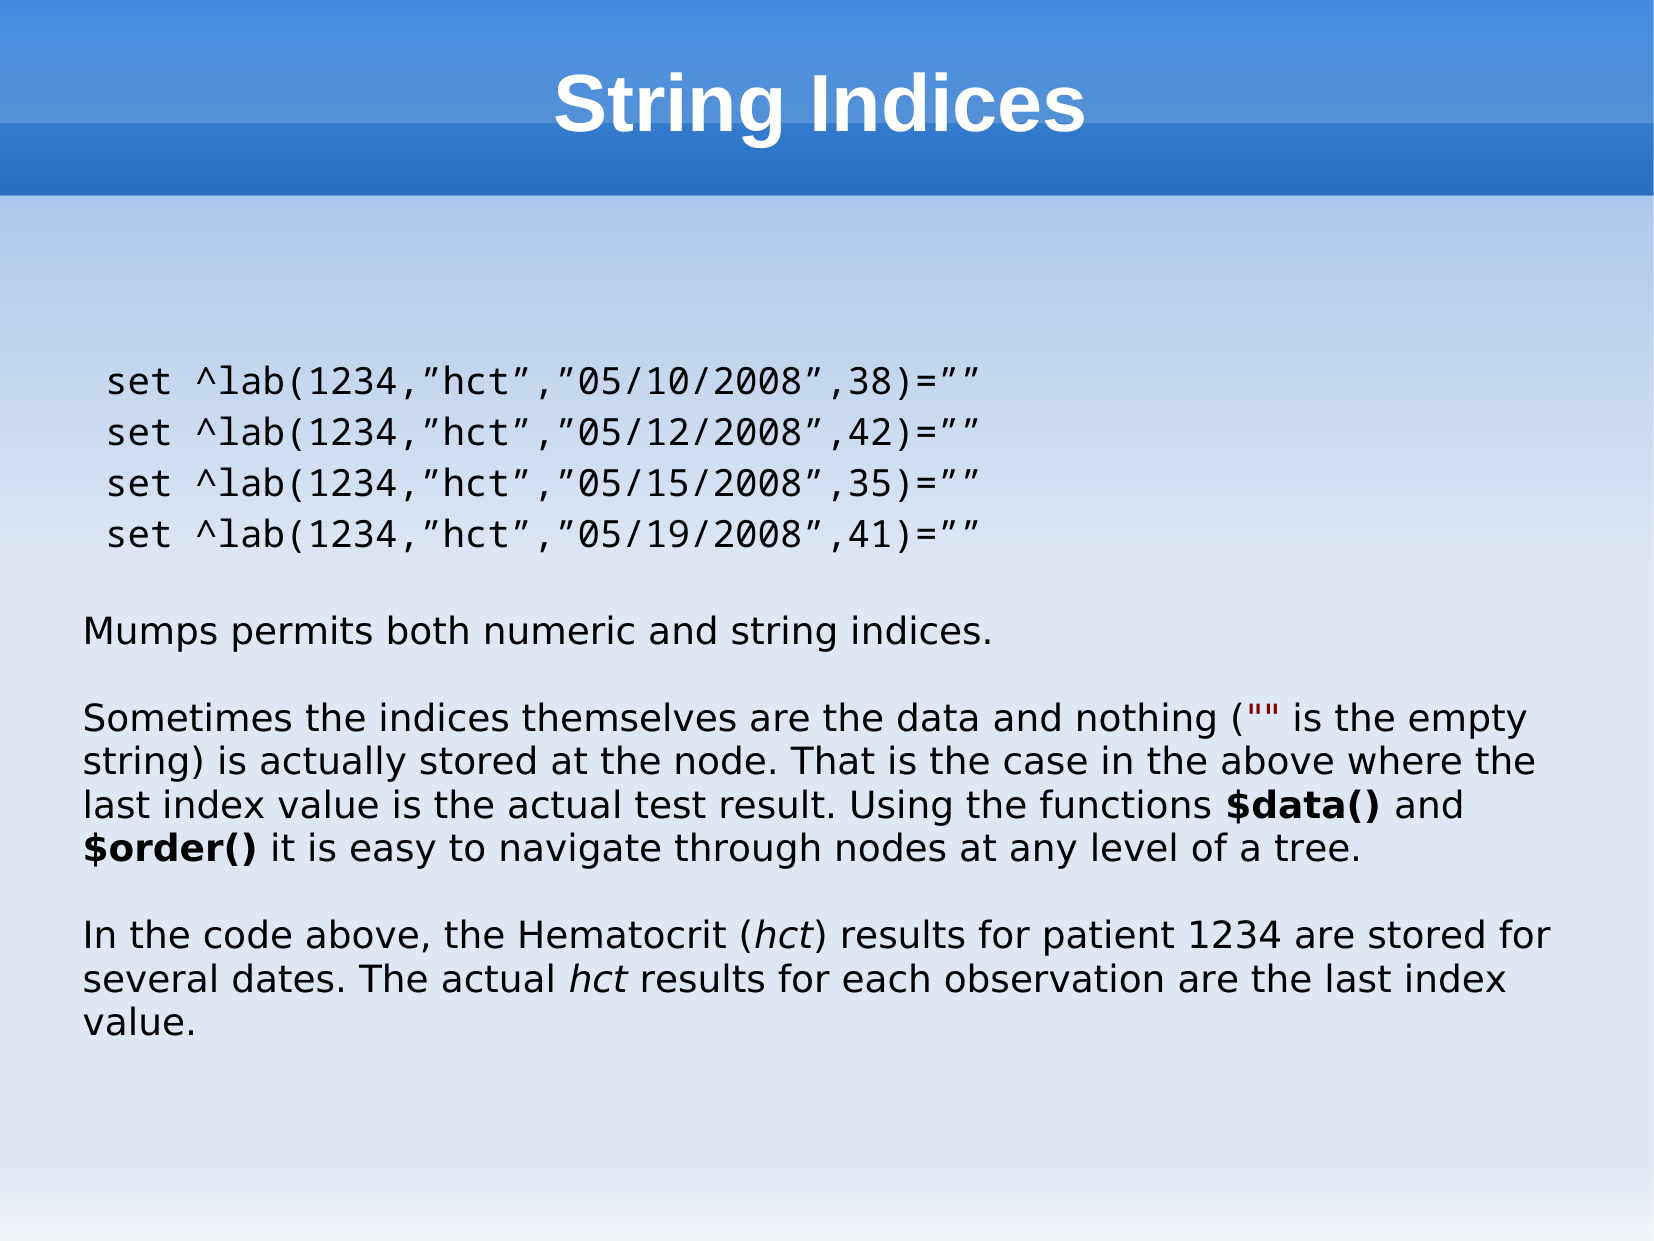

# String Indices
 set ^lab(1234,”hct”,”05/10/2008”,38)=””
 set ^lab(1234,”hct”,”05/12/2008”,42)=””
 set ^lab(1234,”hct”,”05/15/2008”,35)=””
 set ^lab(1234,”hct”,”05/19/2008”,41)=””
Mumps permits both numeric and string indices.
Sometimes the indices themselves are the data and nothing ("" is the empty string) is actually stored at the node. That is the case in the above where the last index value is the actual test result. Using the functions $data() and $order() it is easy to navigate through nodes at any level of a tree.
In the code above, the Hematocrit (hct) results for patient 1234 are stored for several dates. The actual hct results for each observation are the last index value.